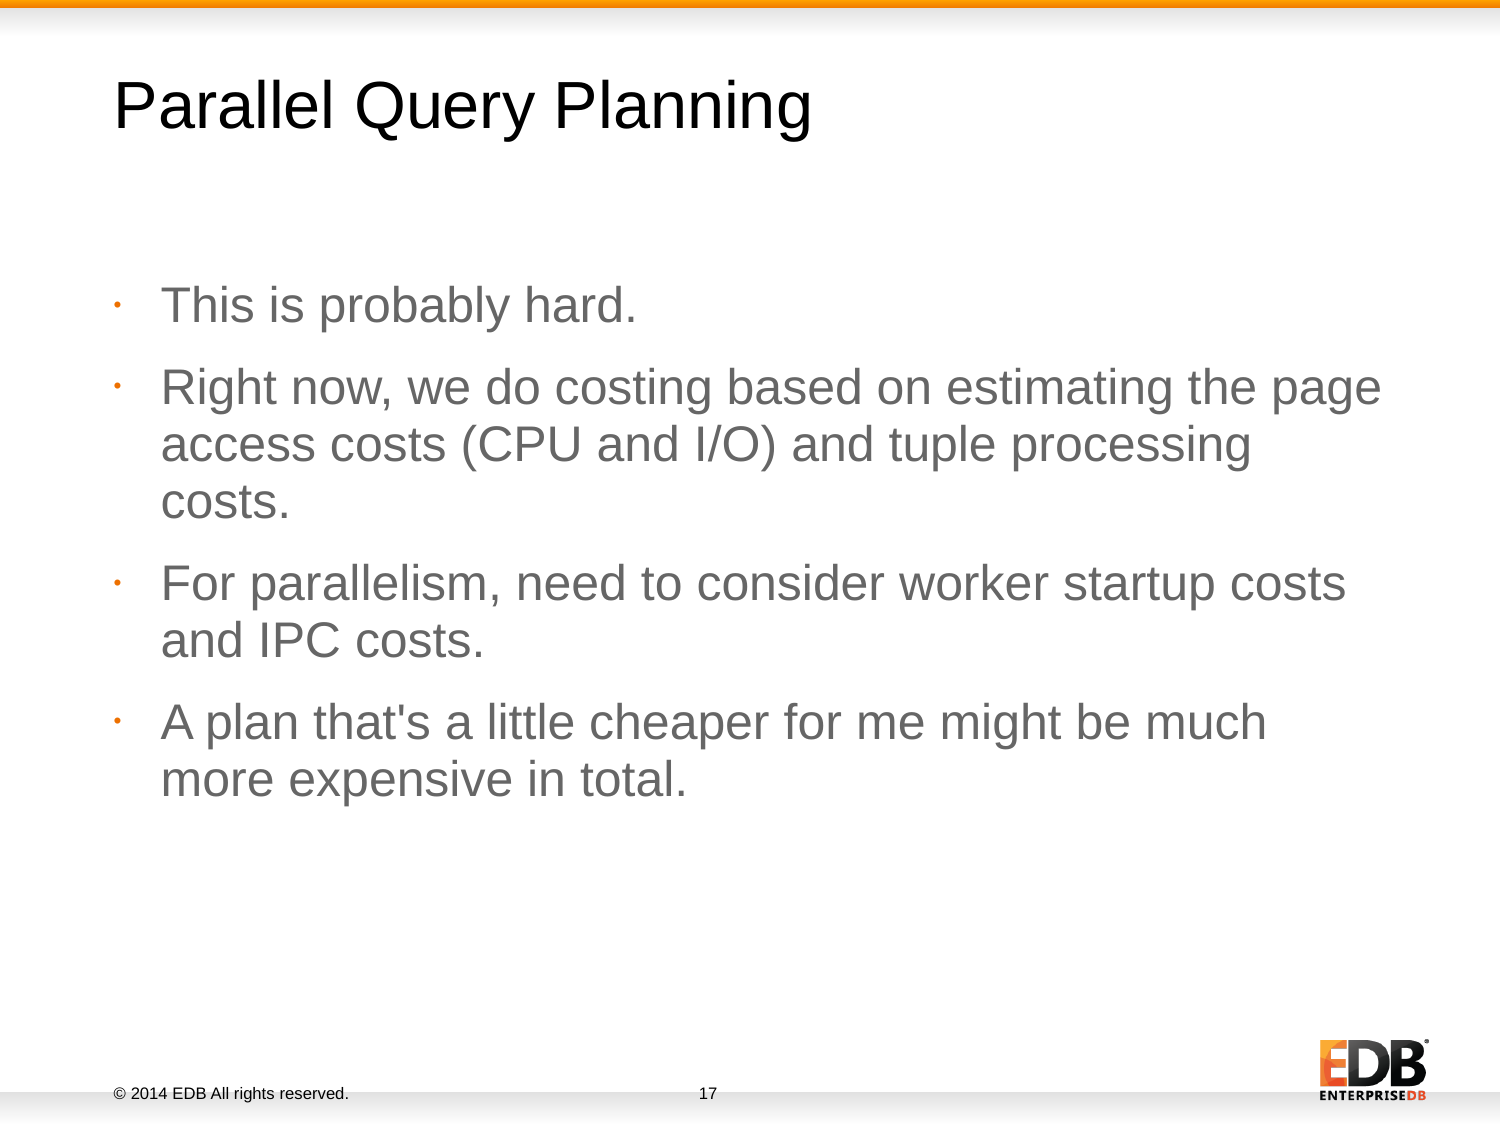

Parallel Query Planning
# This is probably hard.
Right now, we do costing based on estimating the page access costs (CPU and I/O) and tuple processing costs.
For parallelism, need to consider worker startup costs and IPC costs.
A plan that's a little cheaper for me might be much more expensive in total.